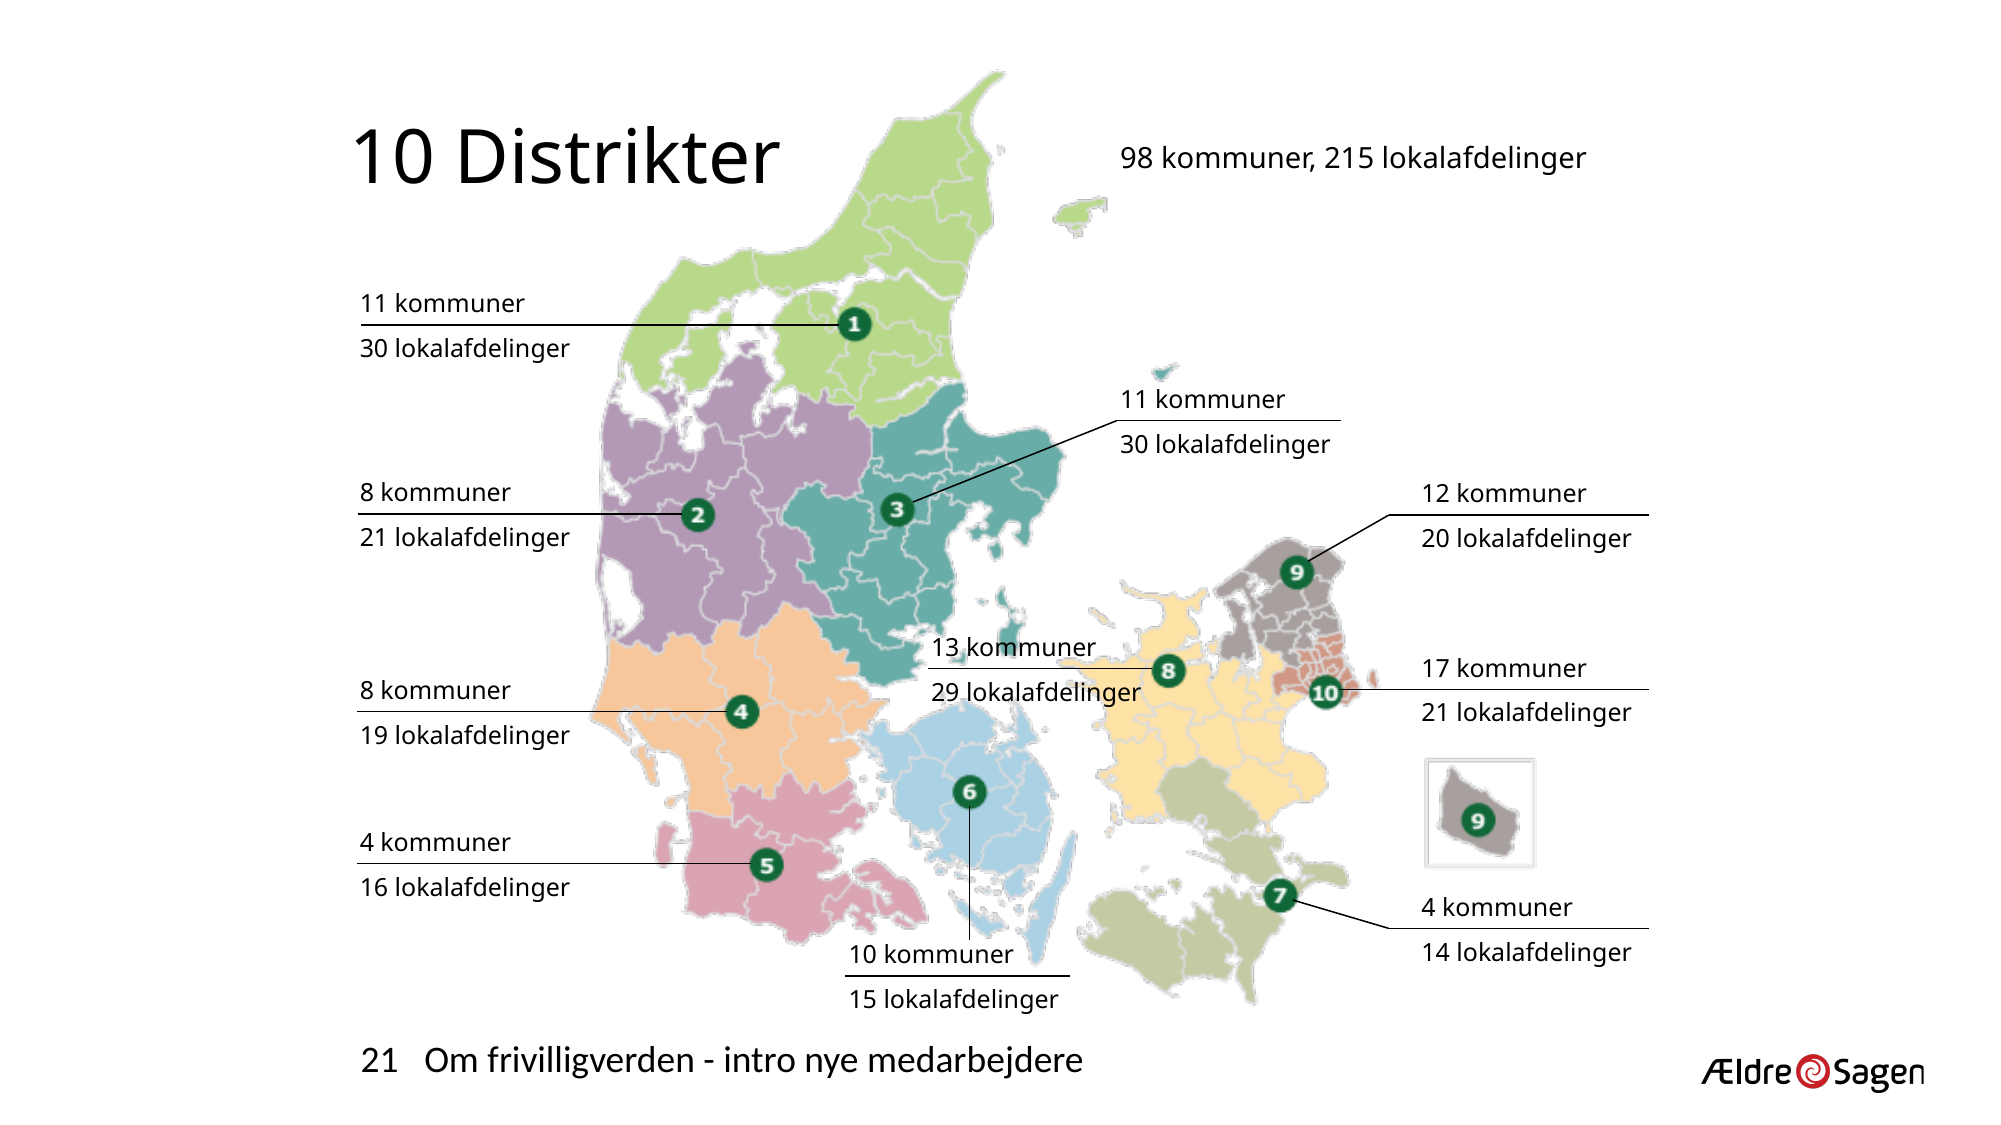

10 Distrikter
98 kommuner, 215 lokalafdelinger
11 kommuner
30 lokalafdelinger
11 kommuner
30 lokalafdelinger
8 kommuner
21 lokalafdelinger
12 kommuner
20 lokalafdelinger
13 kommuner
29 lokalafdelinger
17 kommuner
21 lokalafdelinger
8 kommuner
19 lokalafdelinger
4 kommuner
16 lokalafdelinger
4 kommuner
14 lokalafdelinger
10 kommuner
15 lokalafdelinger
Om frivilligverden - intro nye medarbejdere